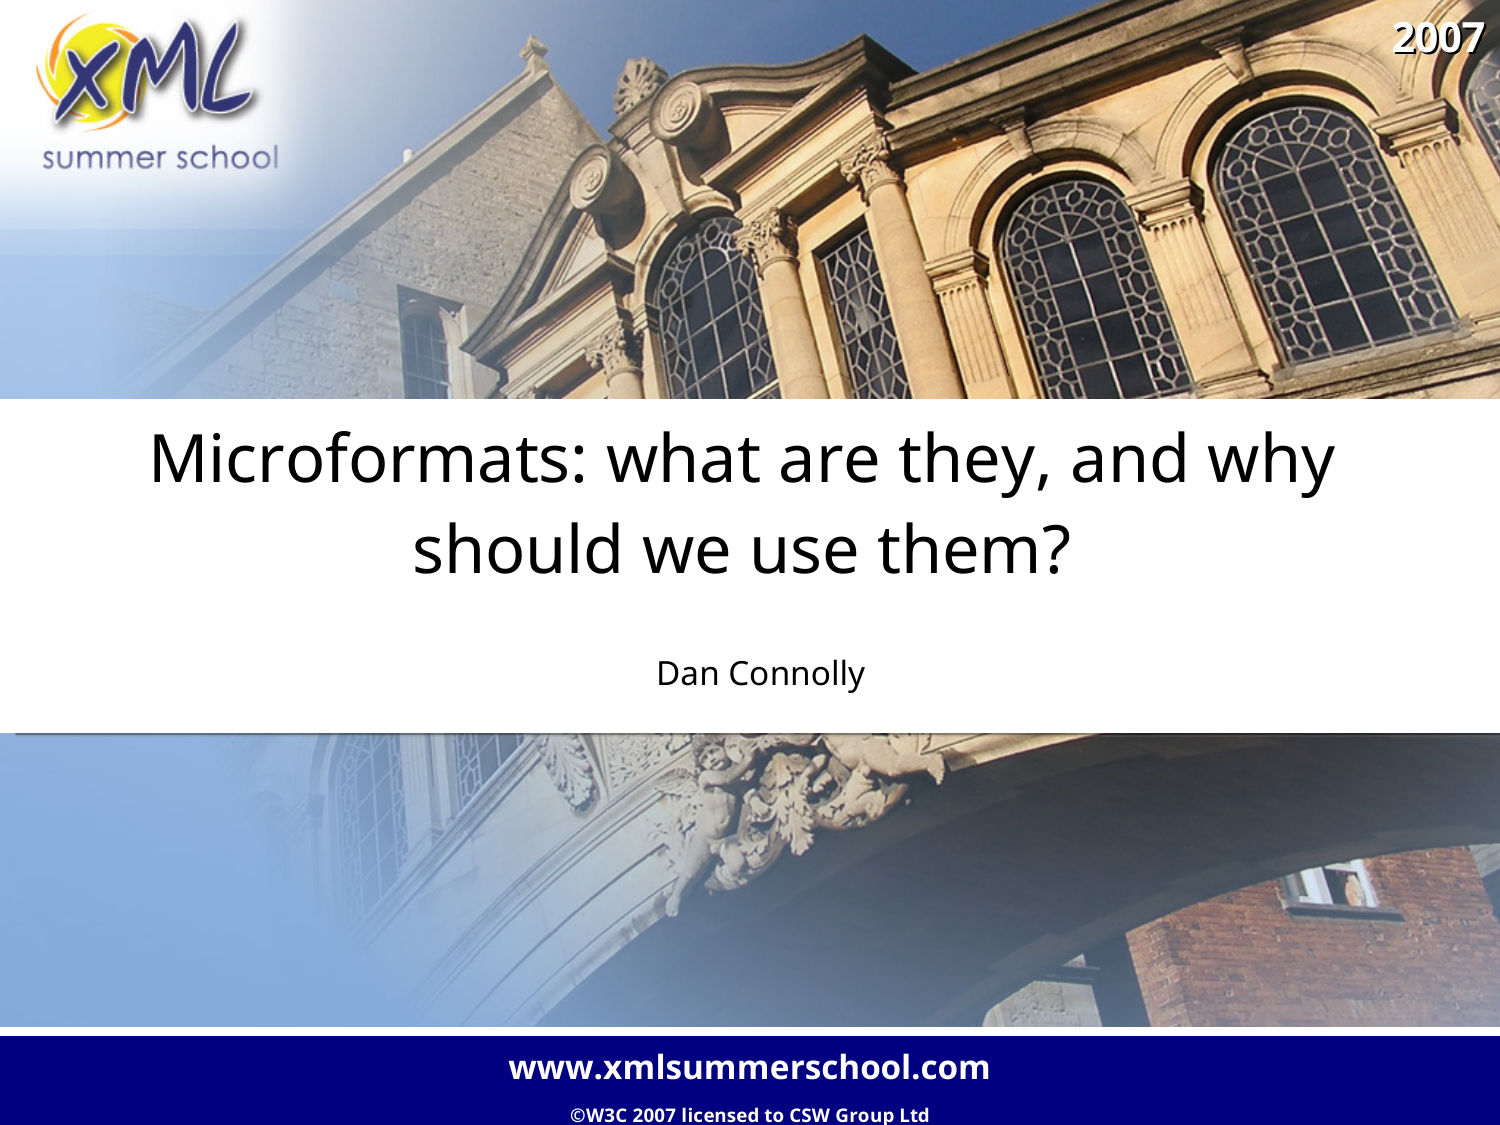

# Microformats: what are they, and why should we use them?
Dan Connolly